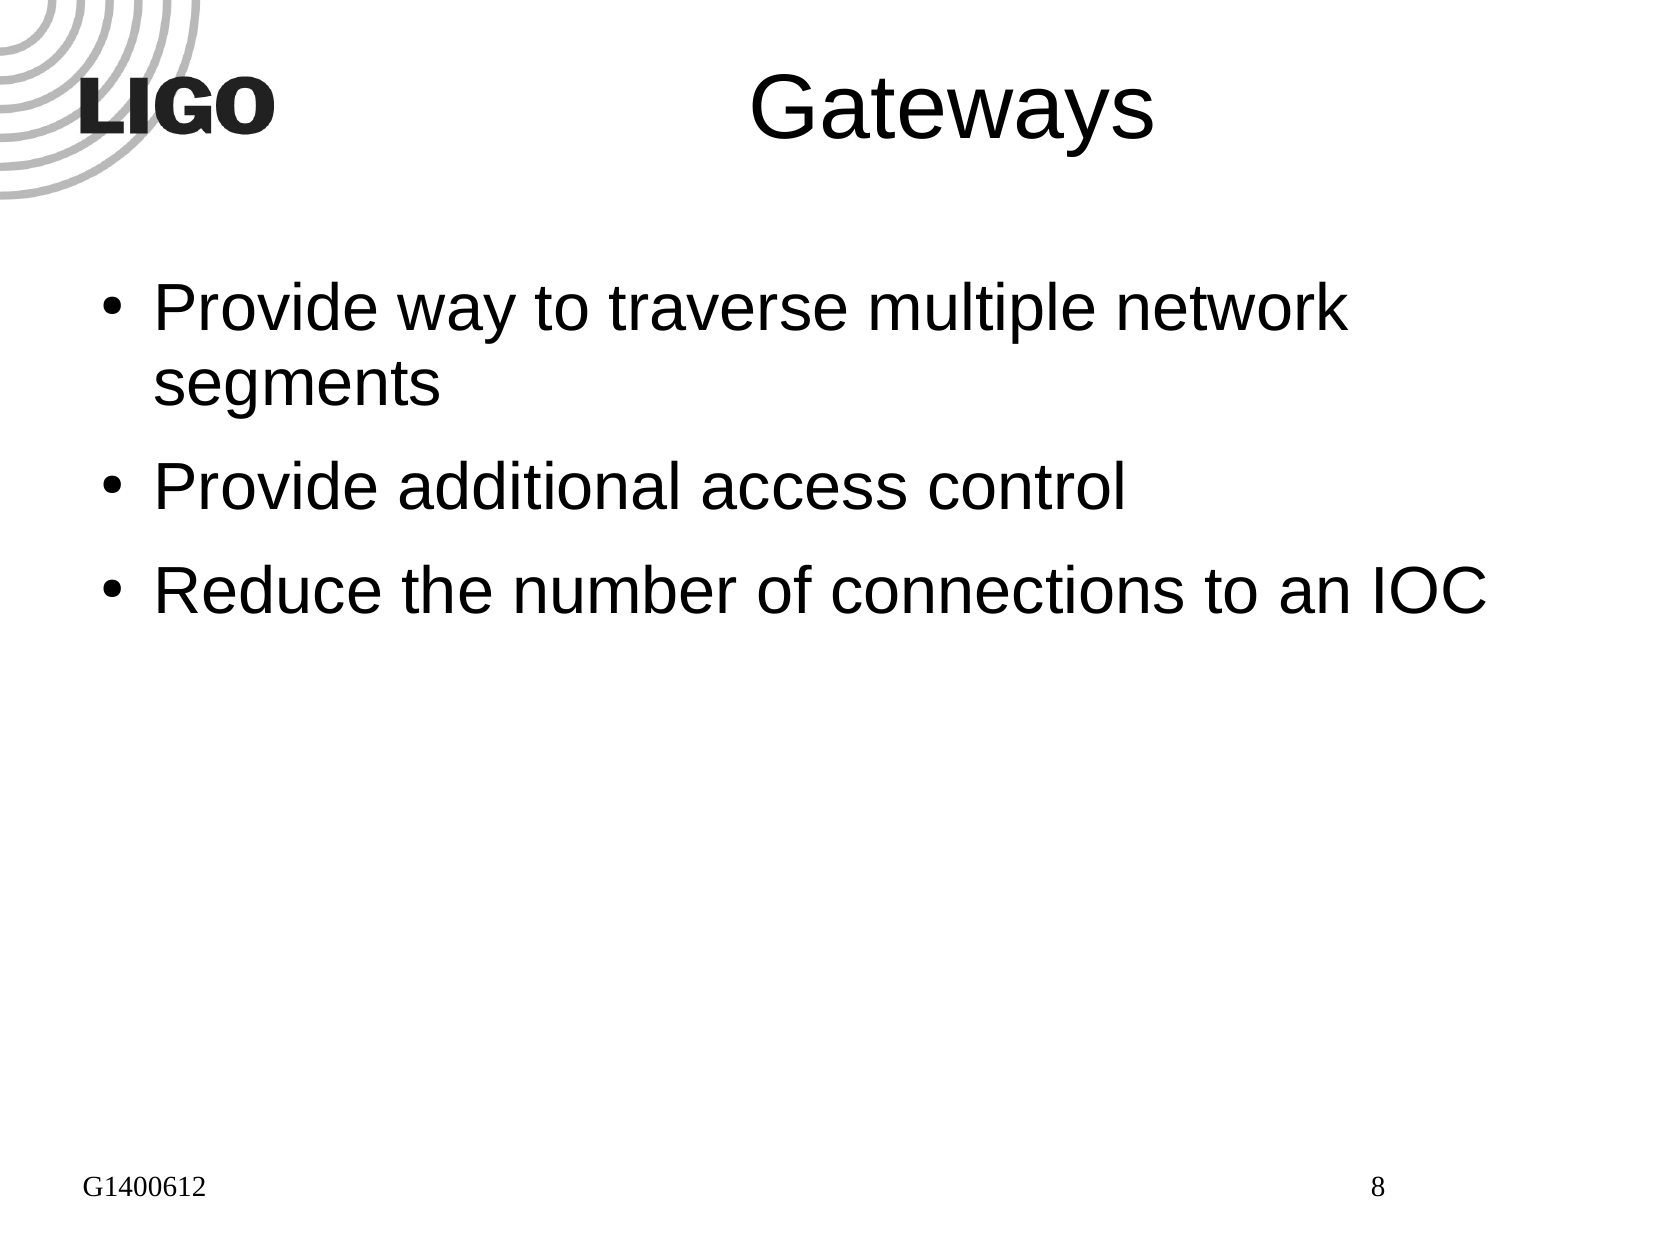

# Gateways
Provide way to traverse multiple network segments
Provide additional access control
Reduce the number of connections to an IOC
8